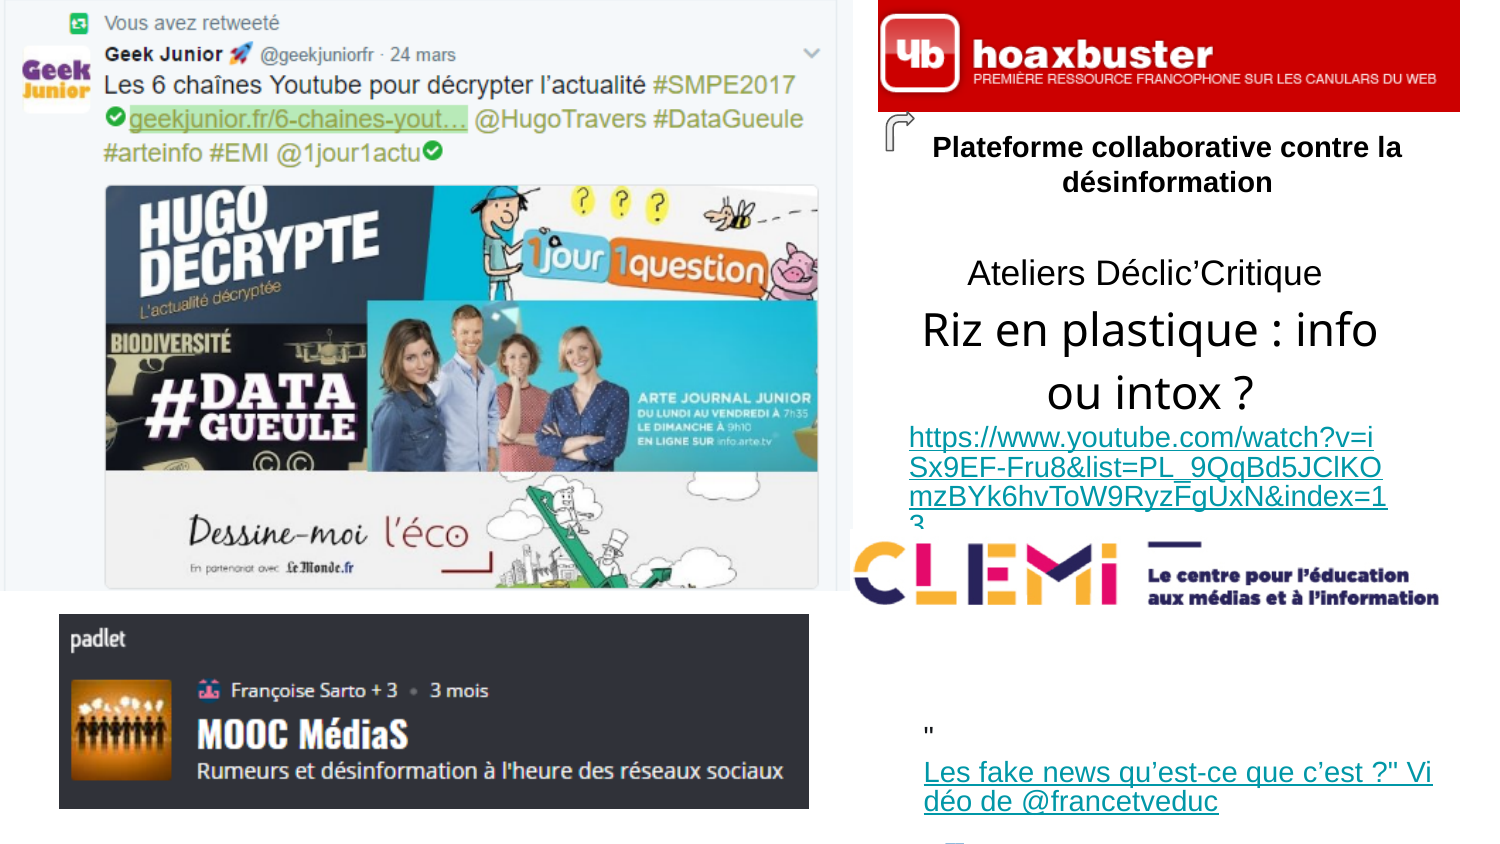

#
Plateforme collaborative contre la désinformation
Ateliers Déclic’Critique
Riz en plastique : info ou intox ?
https://www.youtube.com/watch?v=iSx9EF-Fru8&list=PL_9QqBd5JClKOmzBYk6hvToW9RyzFgUxN&index=13
"Les fake news qu’est-ce que c’est ?" Vidéo de @francetveduc